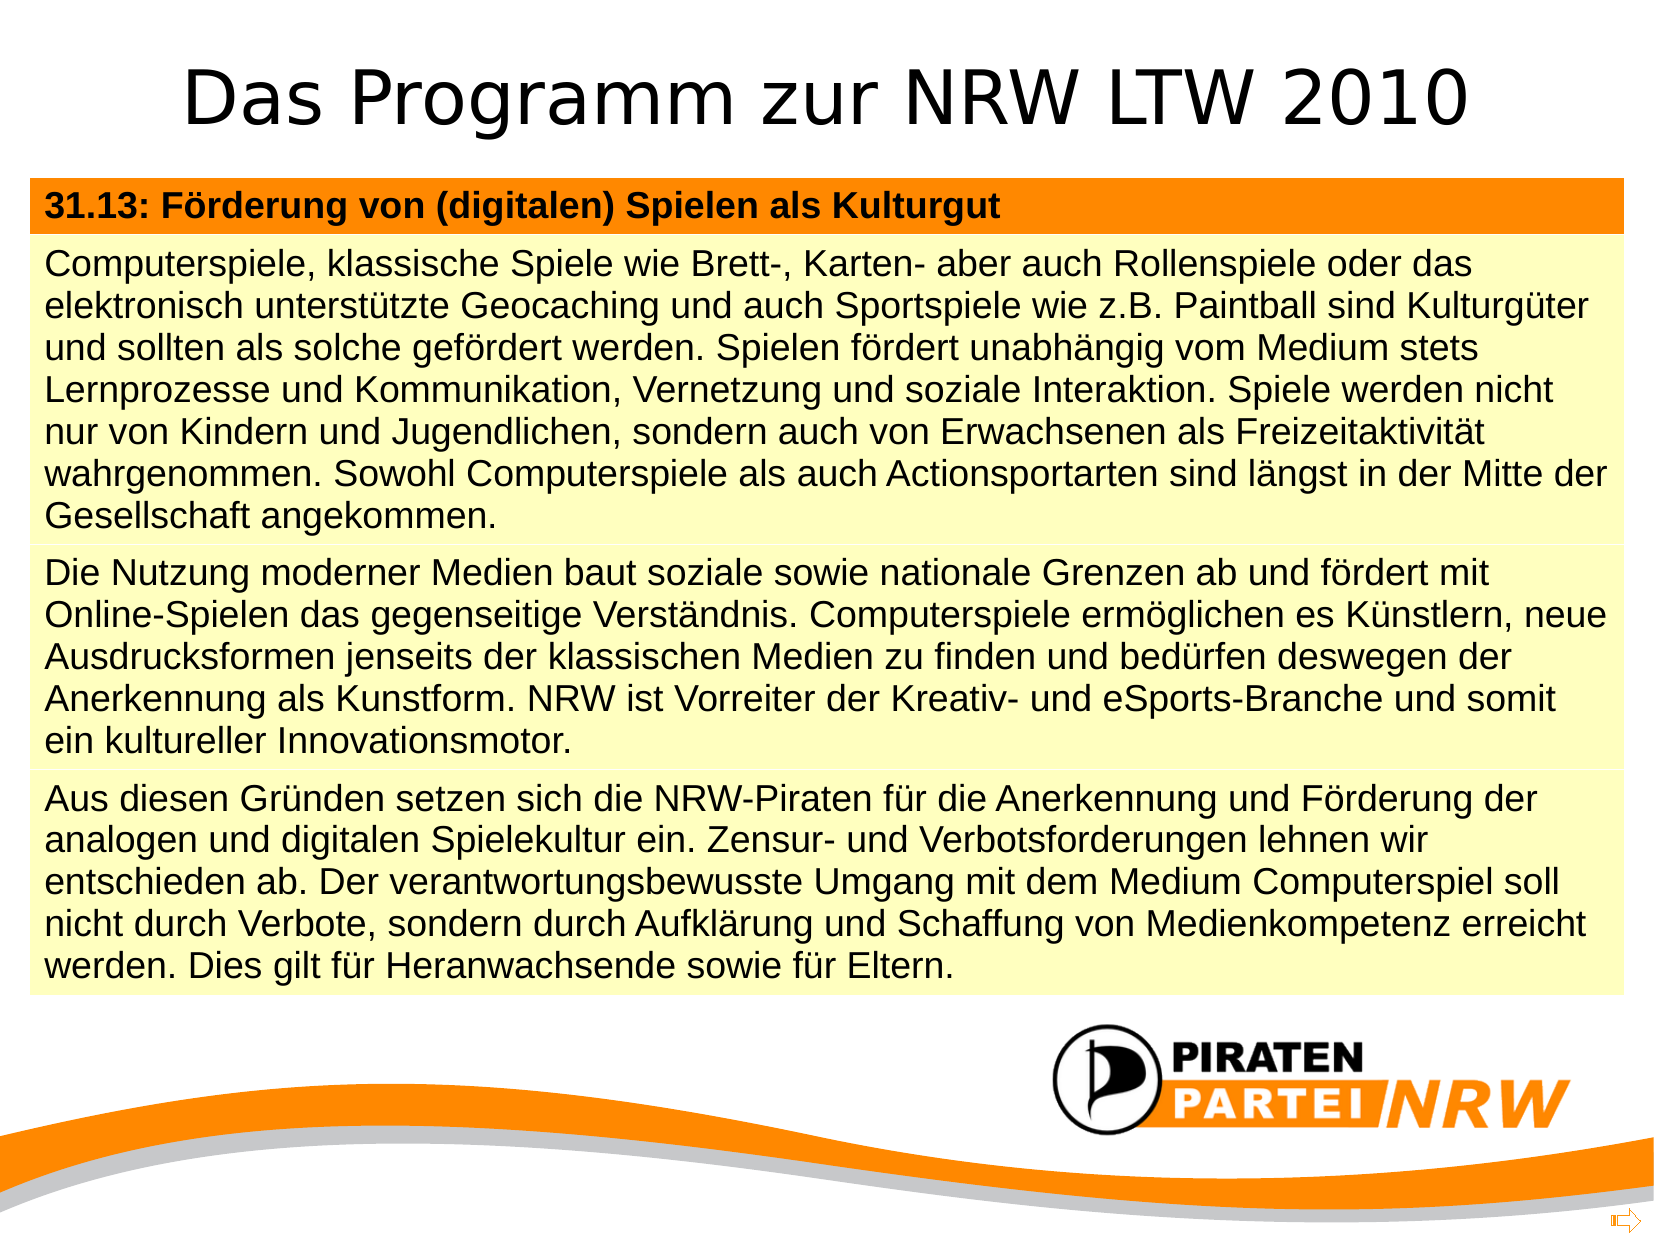

# Das Programm zur NRW LTW 2010
| 31.13: Förderung von (digitalen) Spielen als Kulturgut |
| --- |
| Computerspiele, klassische Spiele wie Brett-, Karten- aber auch Rollenspiele oder das elektronisch unterstützte Geocaching und auch Sportspiele wie z.B. Paintball sind Kulturgüter und sollten als solche gefördert werden. Spielen fördert unabhängig vom Medium stets Lernprozesse und Kommunikation, Vernetzung und soziale Interaktion. Spiele werden nicht nur von Kindern und Jugendlichen, sondern auch von Erwachsenen als Freizeitaktivität wahrgenommen. Sowohl Computerspiele als auch Actionsportarten sind längst in der Mitte der Gesellschaft angekommen. |
| Die Nutzung moderner Medien baut soziale sowie nationale Grenzen ab und fördert mit Online-Spielen das gegenseitige Verständnis. Computerspiele ermöglichen es Künstlern, neue Ausdrucksformen jenseits der klassischen Medien zu finden und bedürfen deswegen der Anerkennung als Kunstform. NRW ist Vorreiter der Kreativ- und eSports-Branche und somit ein kultureller Innovationsmotor. |
| Aus diesen Gründen setzen sich die NRW-Piraten für die Anerkennung und Förderung der analogen und digitalen Spielekultur ein. Zensur- und Verbotsforderungen lehnen wir entschieden ab. Der verantwortungsbewusste Umgang mit dem Medium Computerspiel soll nicht durch Verbote, sondern durch Aufklärung und Schaffung von Medienkompetenz erreicht werden. Dies gilt für Heranwachsende sowie für Eltern. |